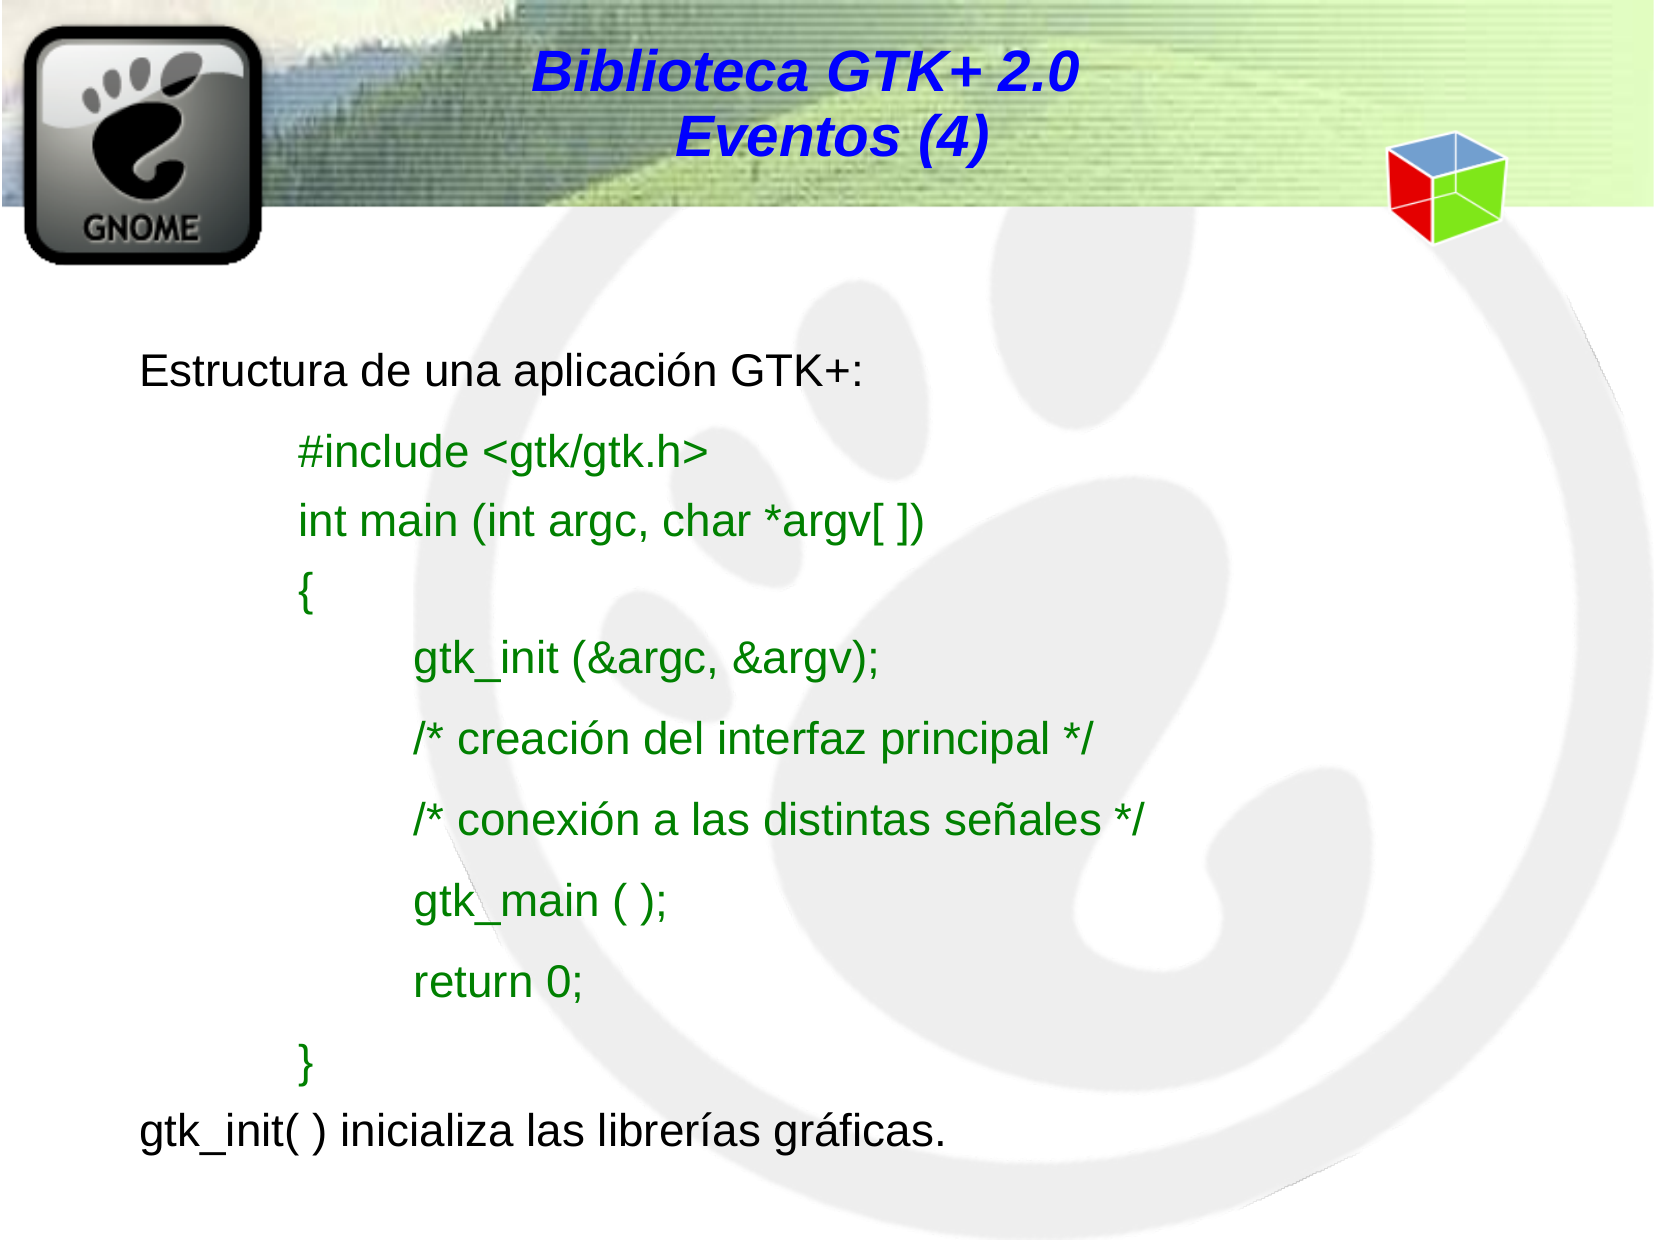

# Biblioteca GTK+ 2.0 Eventos (4)
Estructura de una aplicación GTK+:
#include <gtk/gtk.h>
int main (int argc, char *argv[ ])
{
 			gtk_init (&argc, &argv);
 			/* creación del interfaz principal */
 			/* conexión a las distintas señales */
 			gtk_main ( );
 			return 0;
}
gtk_init( ) inicializa las librerías gráficas.